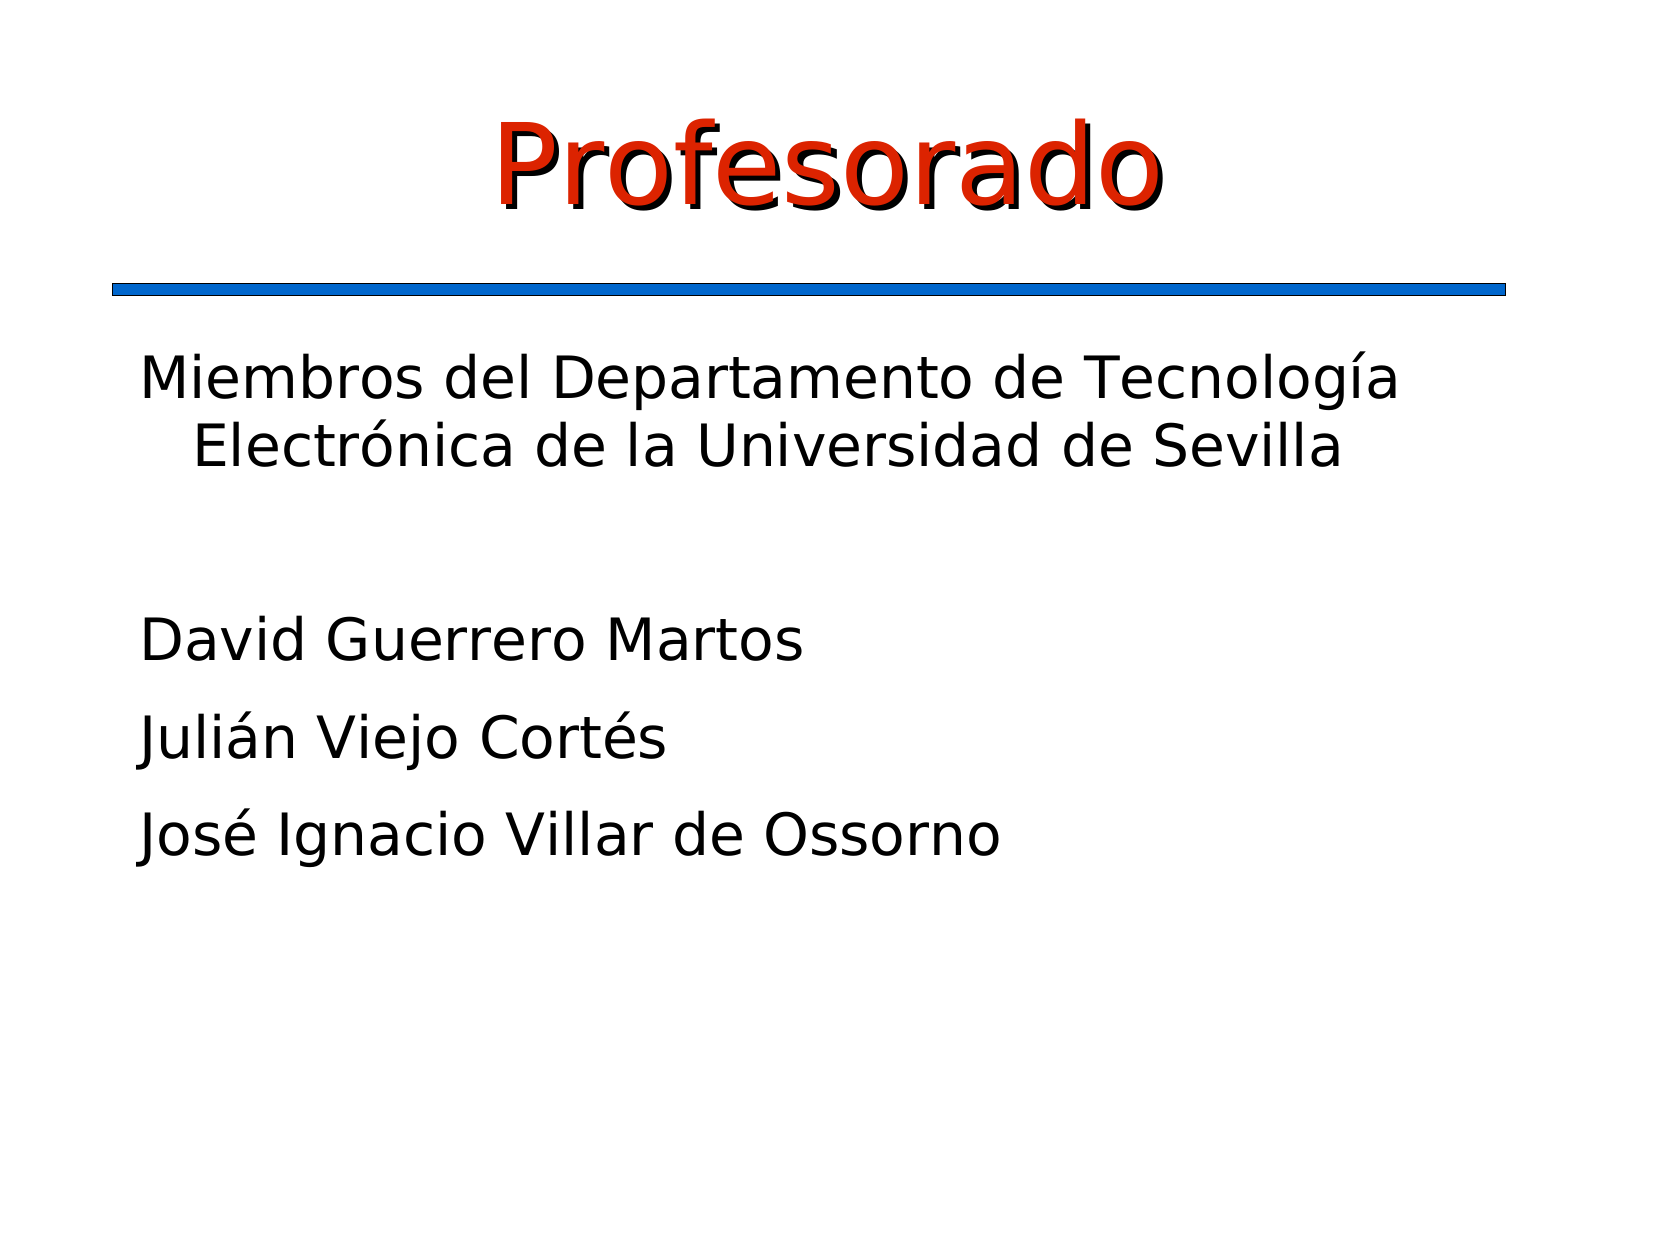

# Profesorado
Miembros del Departamento de Tecnología Electrónica de la Universidad de Sevilla
David Guerrero Martos
Julián Viejo Cortés
José Ignacio Villar de Ossorno